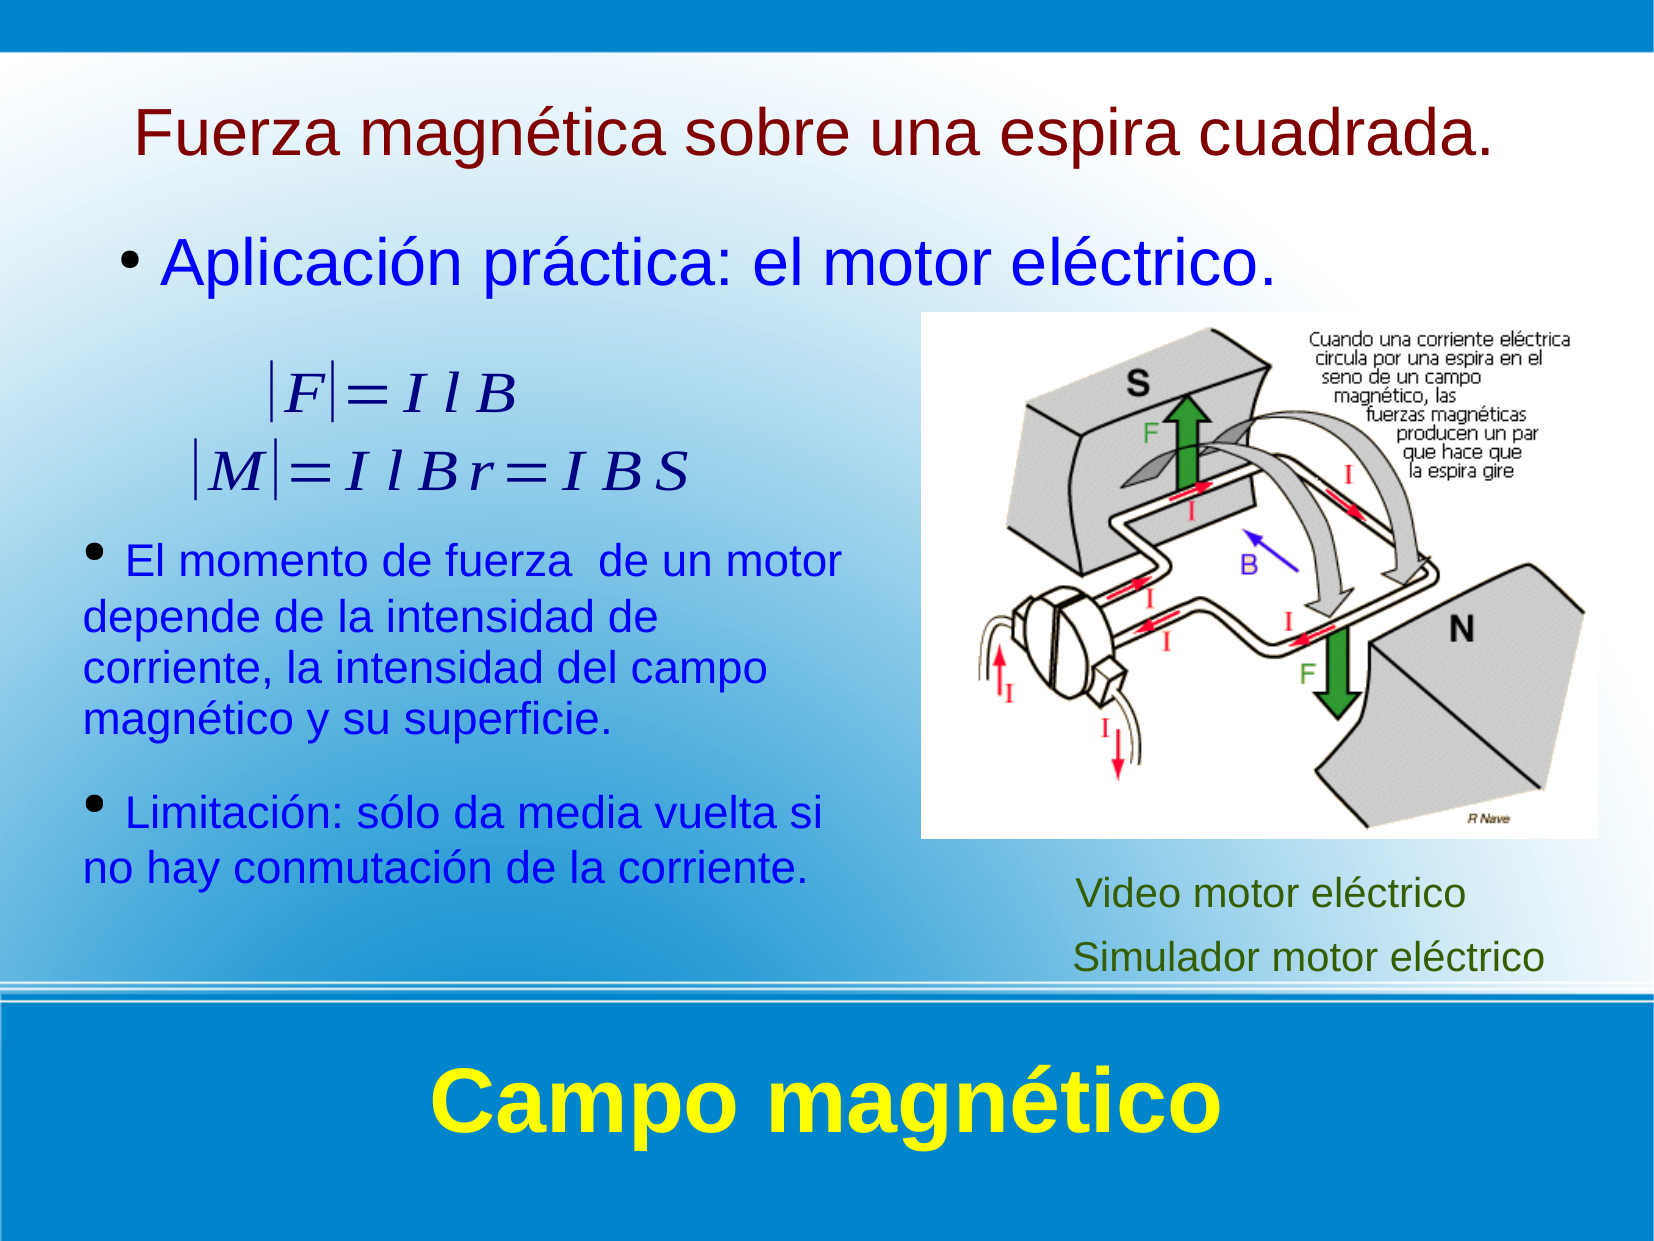

Fuerza magnética sobre una espira cuadrada.
 Aplicación práctica: el motor eléctrico.
 El momento de fuerza de un motor depende de la intensidad de corriente, la intensidad del campo magnético y su superficie.
 Limitación: sólo da media vuelta si no hay conmutación de la corriente.
Video motor eléctrico
Simulador motor eléctrico
# Campo magnético